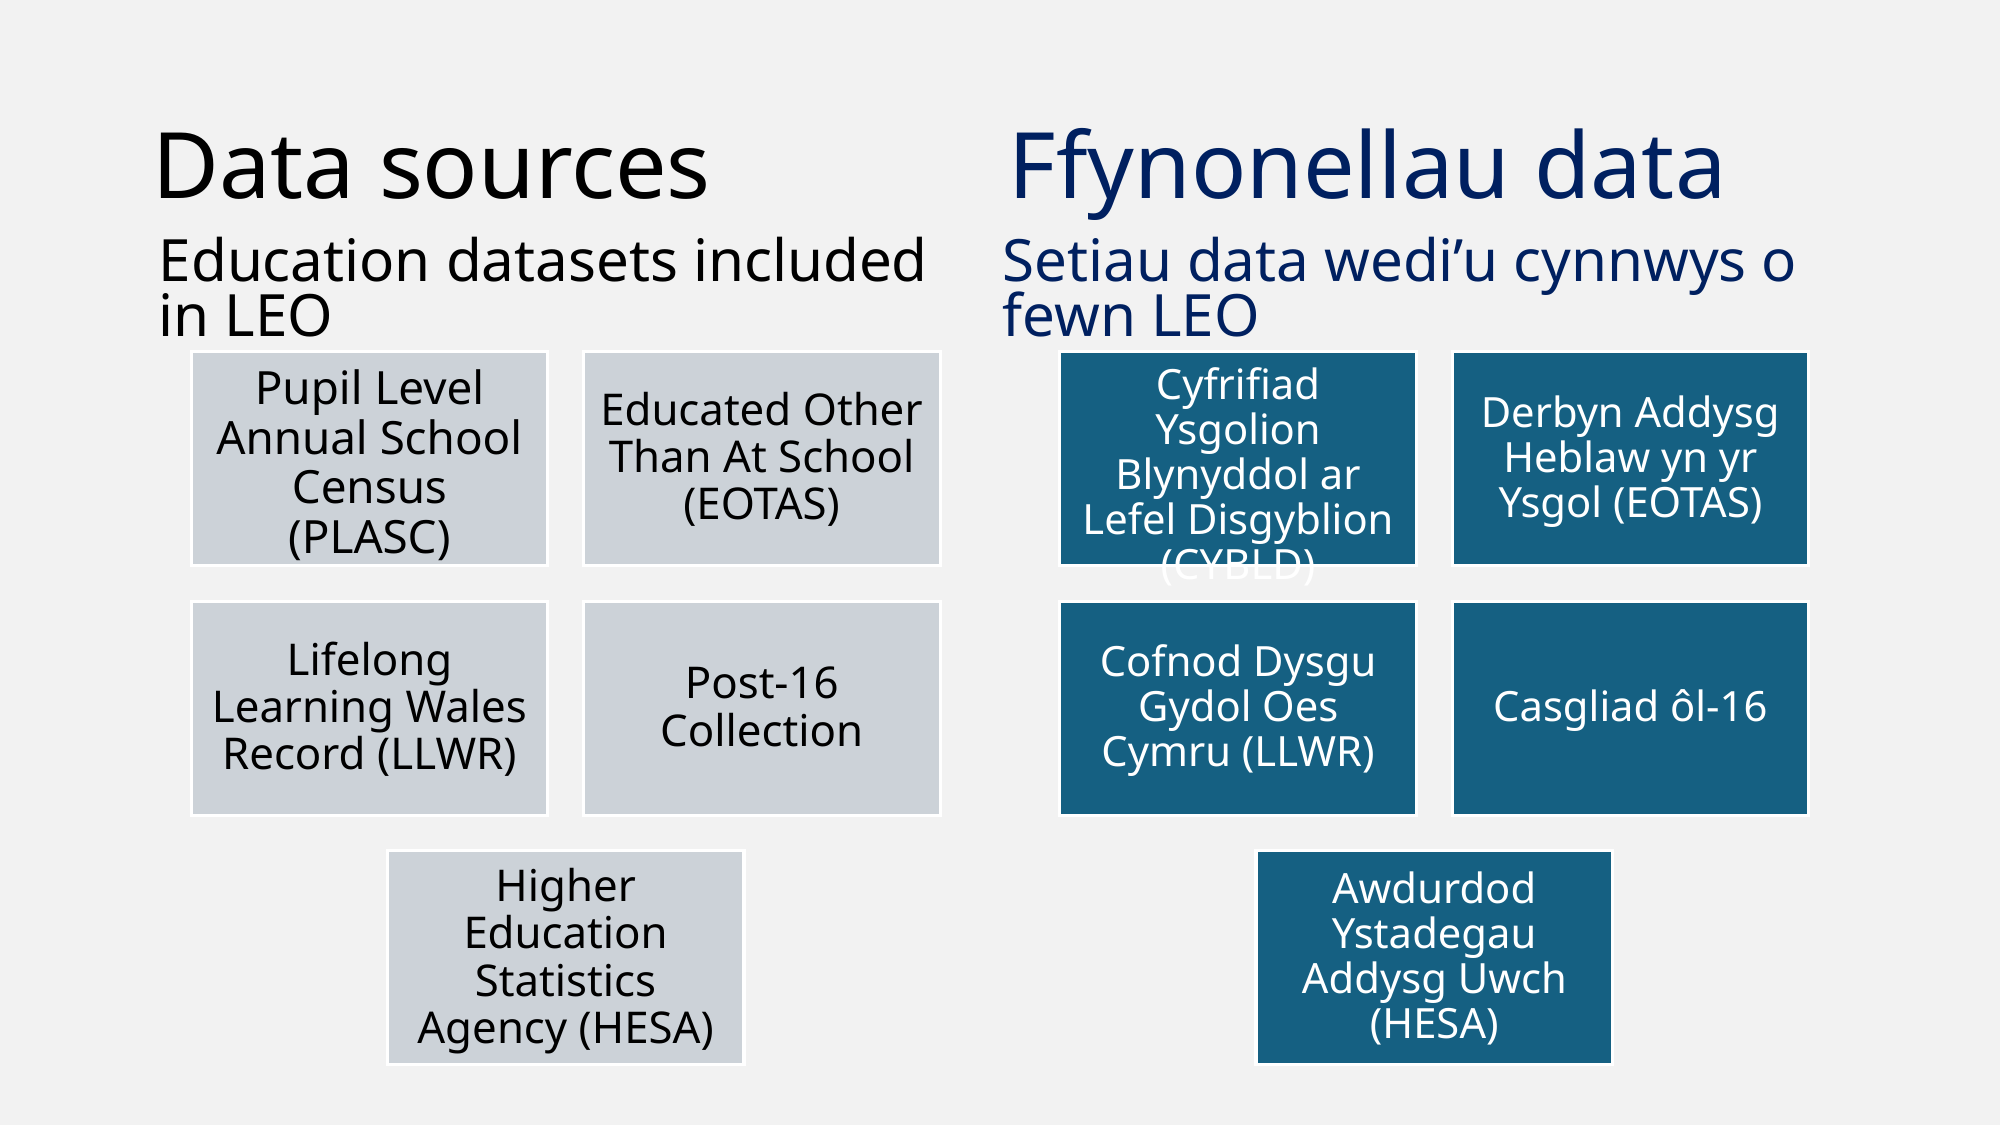

Data sources
Ffynonellau data
# Education datasets included in LEO
Setiau data wedi’u cynnwys o fewn LEO
Pupil Level Annual School Census (PLASC)
Educated Other Than At School (EOTAS)
Lifelong Learning Wales Record (LLWR)
Post-16 Collection
Higher Education Statistics Agency (HESA)
Cyfrifiad Ysgolion Blynyddol ar Lefel Disgyblion (CYBLD)
Derbyn Addysg Heblaw yn yr Ysgol (EOTAS)
Cofnod Dysgu Gydol Oes Cymru (LLWR)
Casgliad ôl-16
Awdurdod Ystadegau Addysg Uwch (HESA)